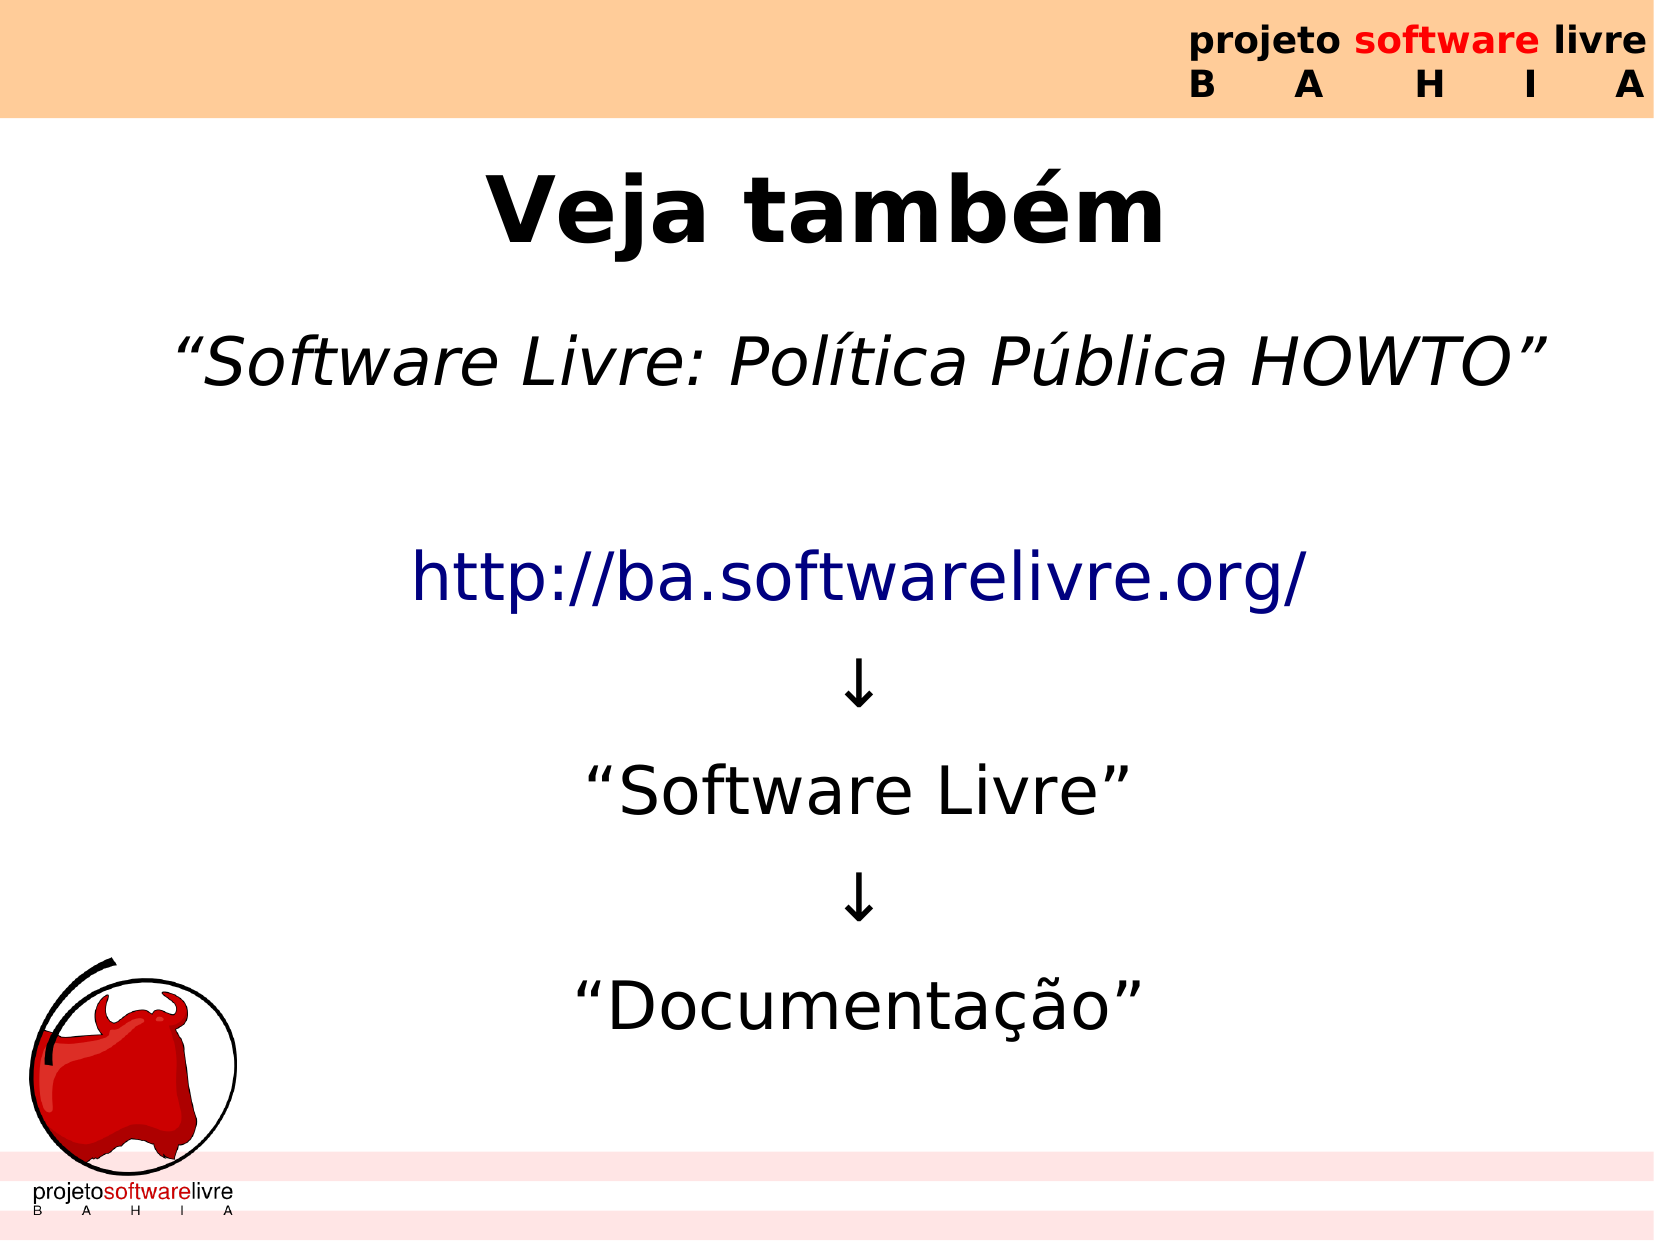

# Veja também
“Software Livre: Política Pública HOWTO”
http://ba.softwarelivre.org/
↓
“Software Livre”
↓
“Documentação”